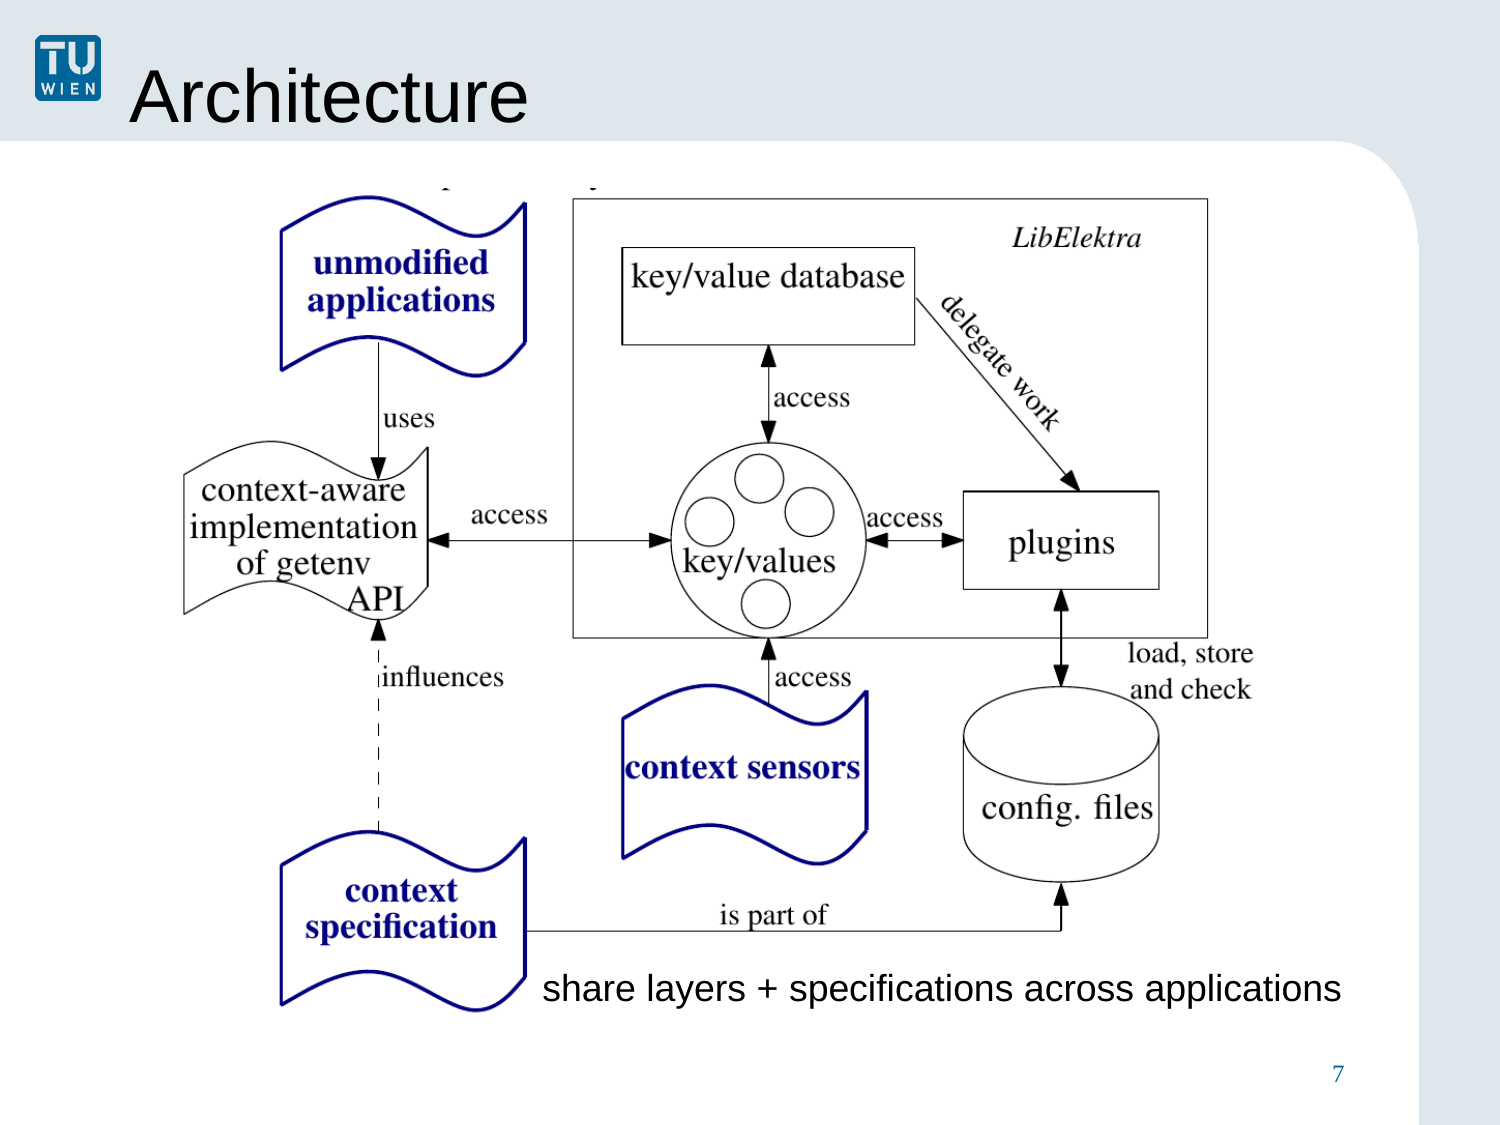

# Architecture
share layers + specifications across applications
7